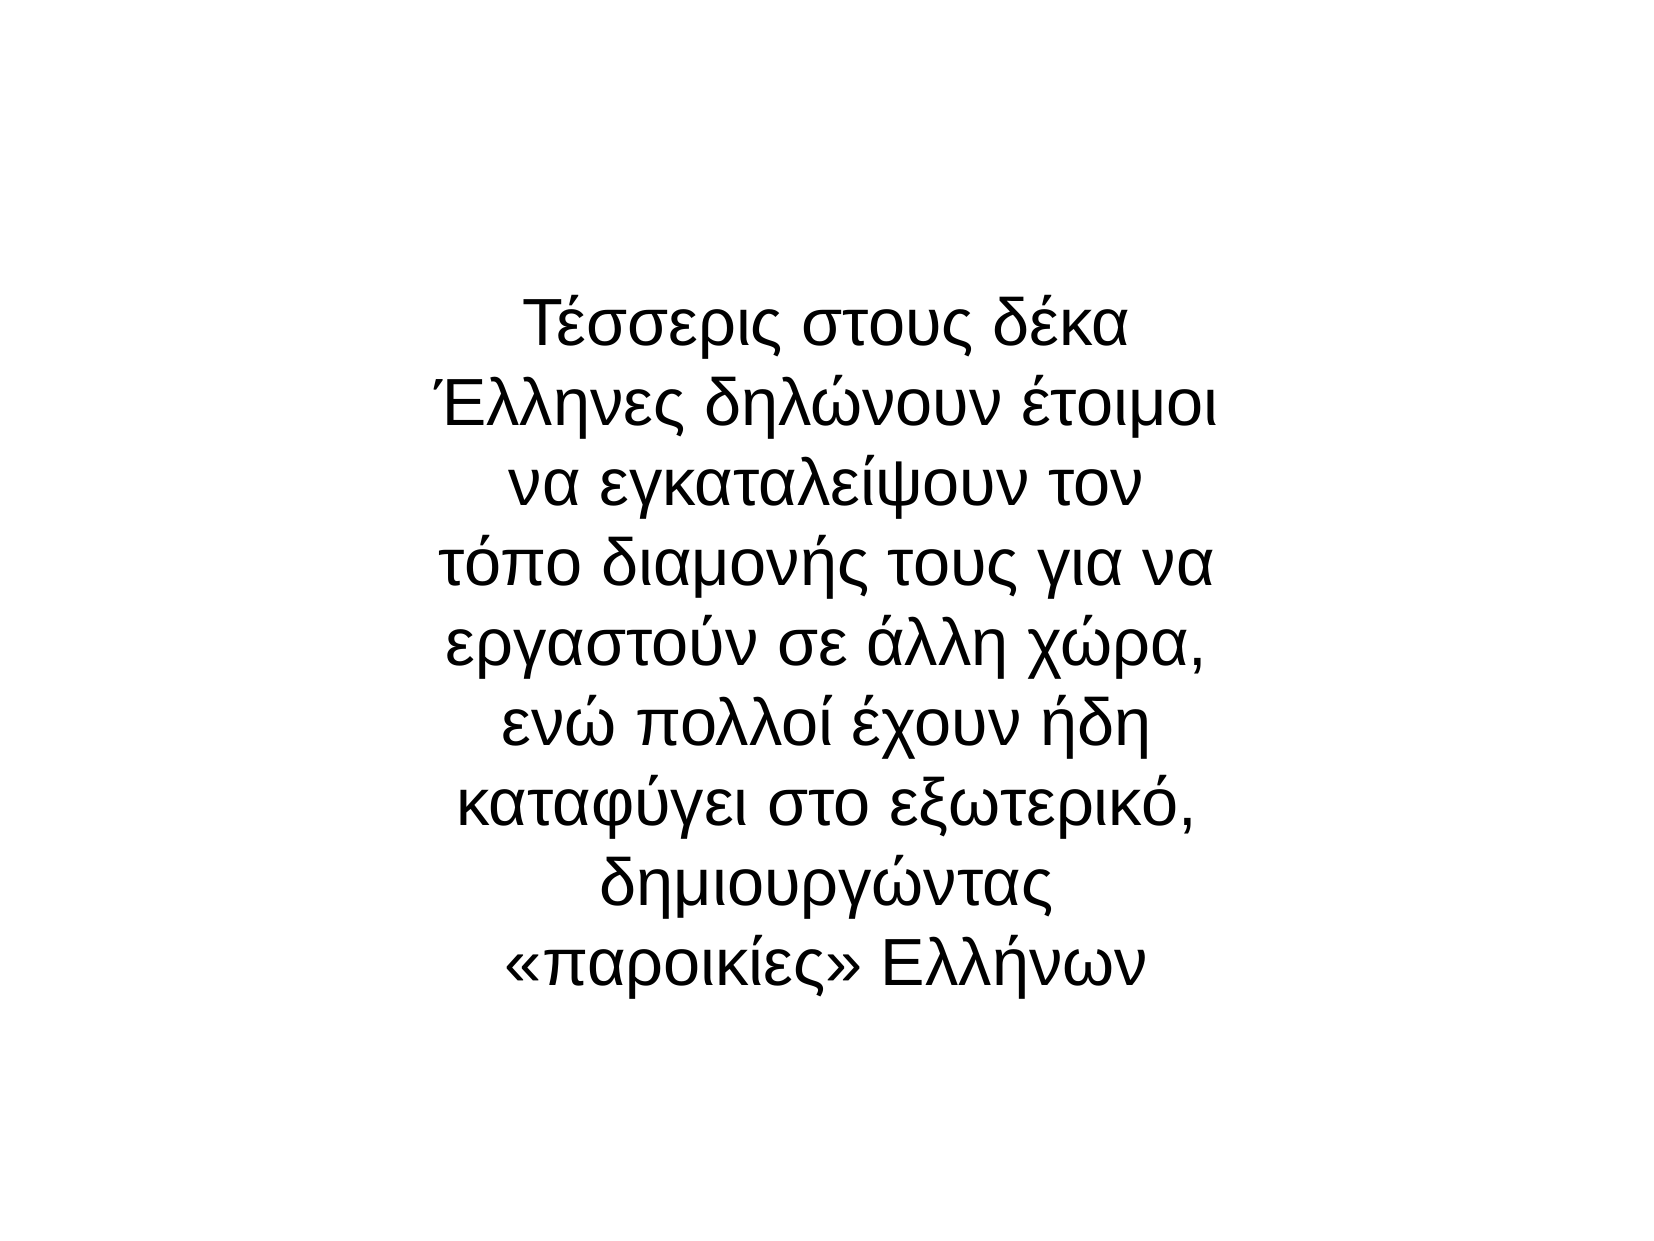

Τέσσερις στους δέκα Έλληνες δηλώνουν έτοιμοι να εγκαταλείψουν τον τόπο διαμονής τους για να εργαστούν σε άλλη χώρα, ενώ πολλοί έχουν ήδη καταφύγει στο εξωτερικό, δημιουργώντας «παροικίες» Ελλήνων